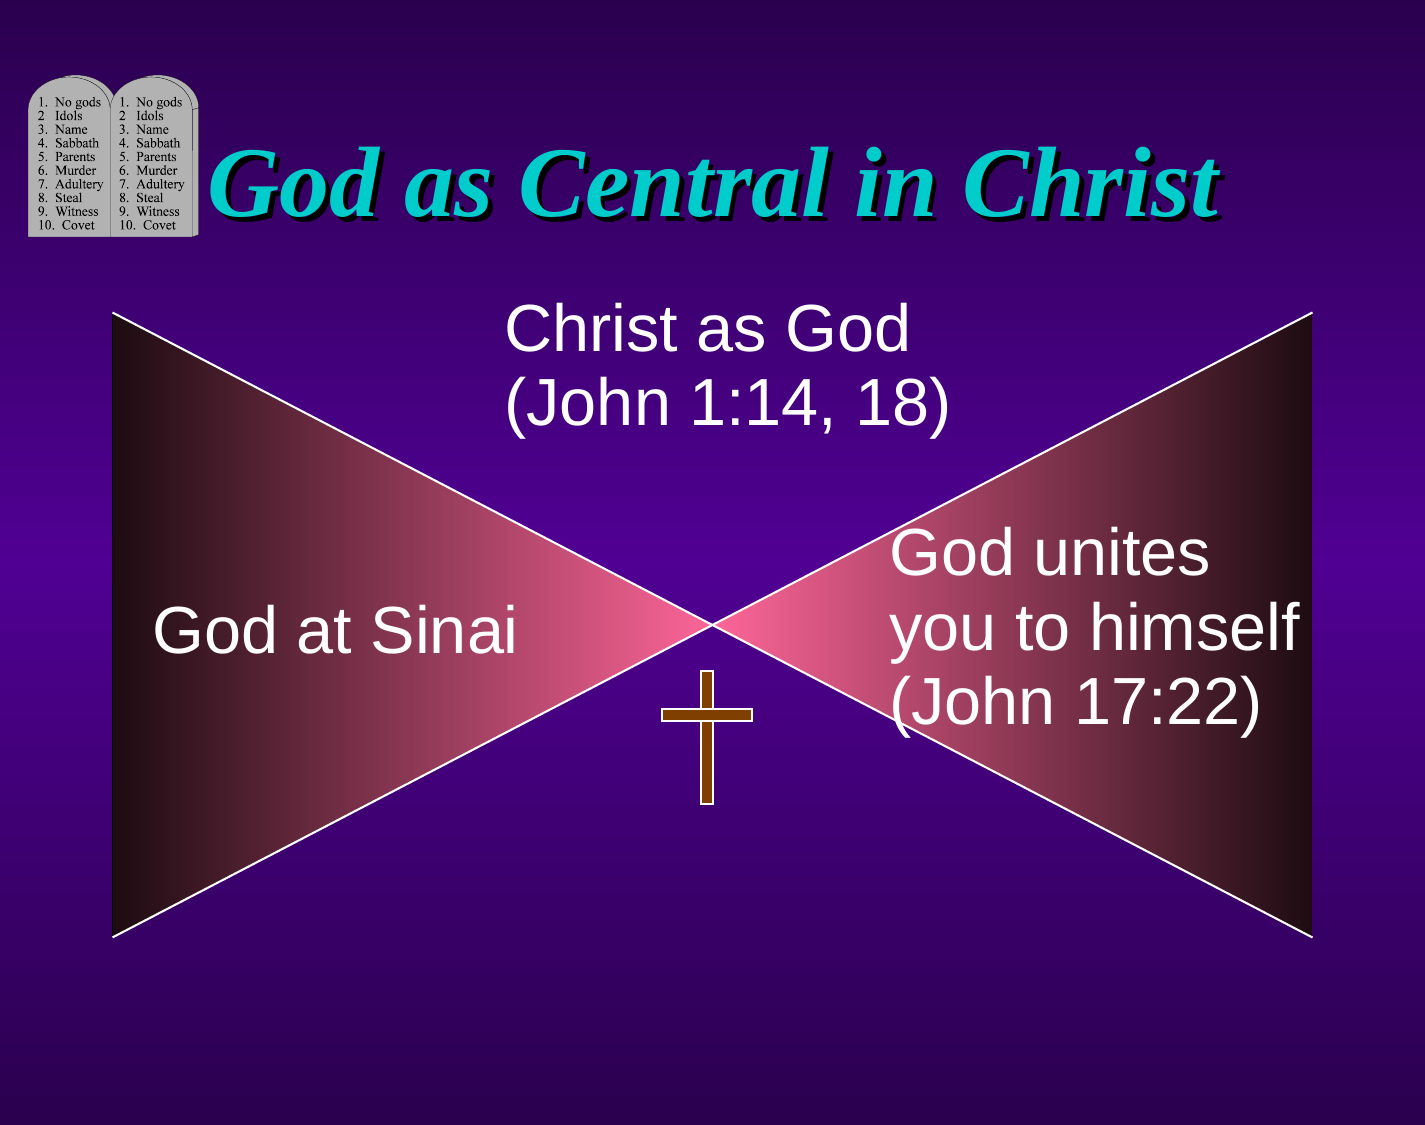

# God as Central in Christ
Christ as God (John 1:14, 18)
God unites you to himself
(John 17:22)
God at Sinai